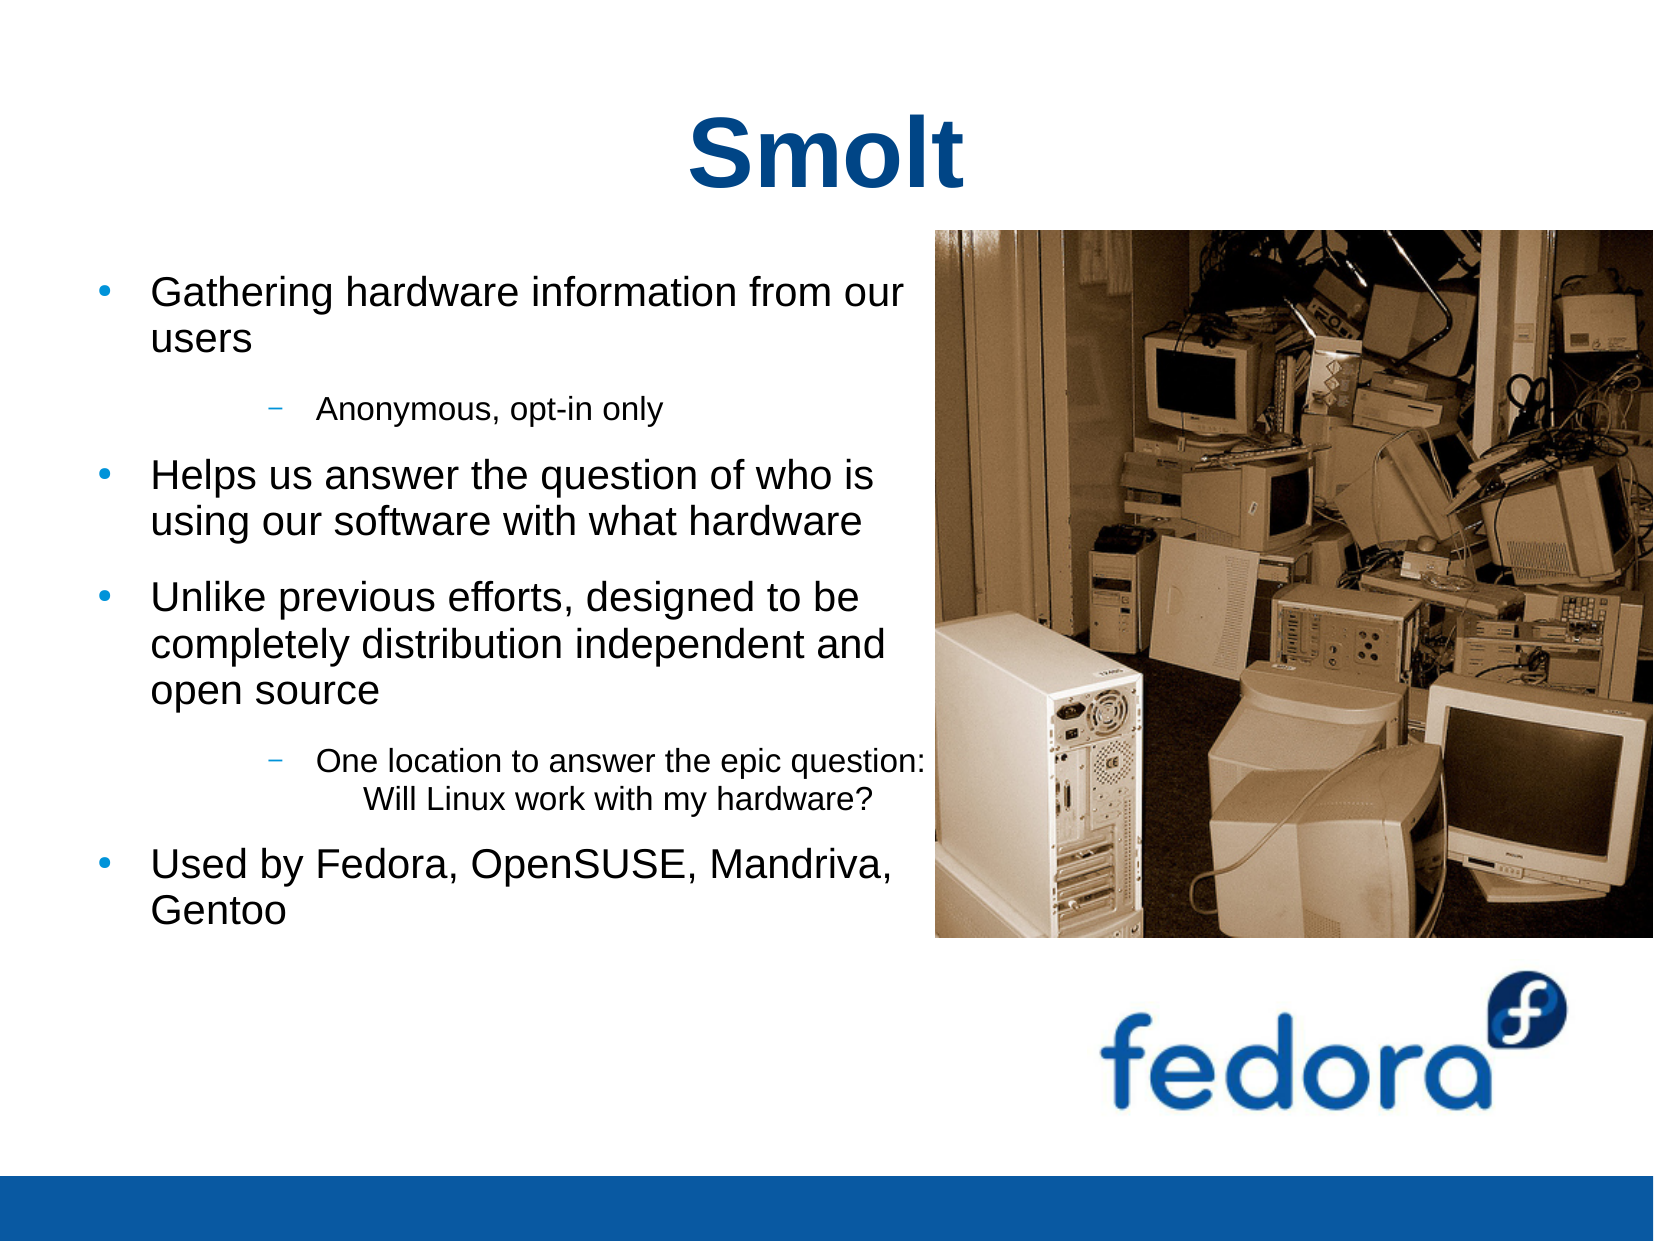

# Smolt
Gathering hardware information from our users
Anonymous, opt-in only
Helps us answer the question of who is using our software with what hardware
Unlike previous efforts, designed to be completely distribution independent and open source
One location to answer the epic question: Will Linux work with my hardware?
Used by Fedora, OpenSUSE, Mandriva, Gentoo